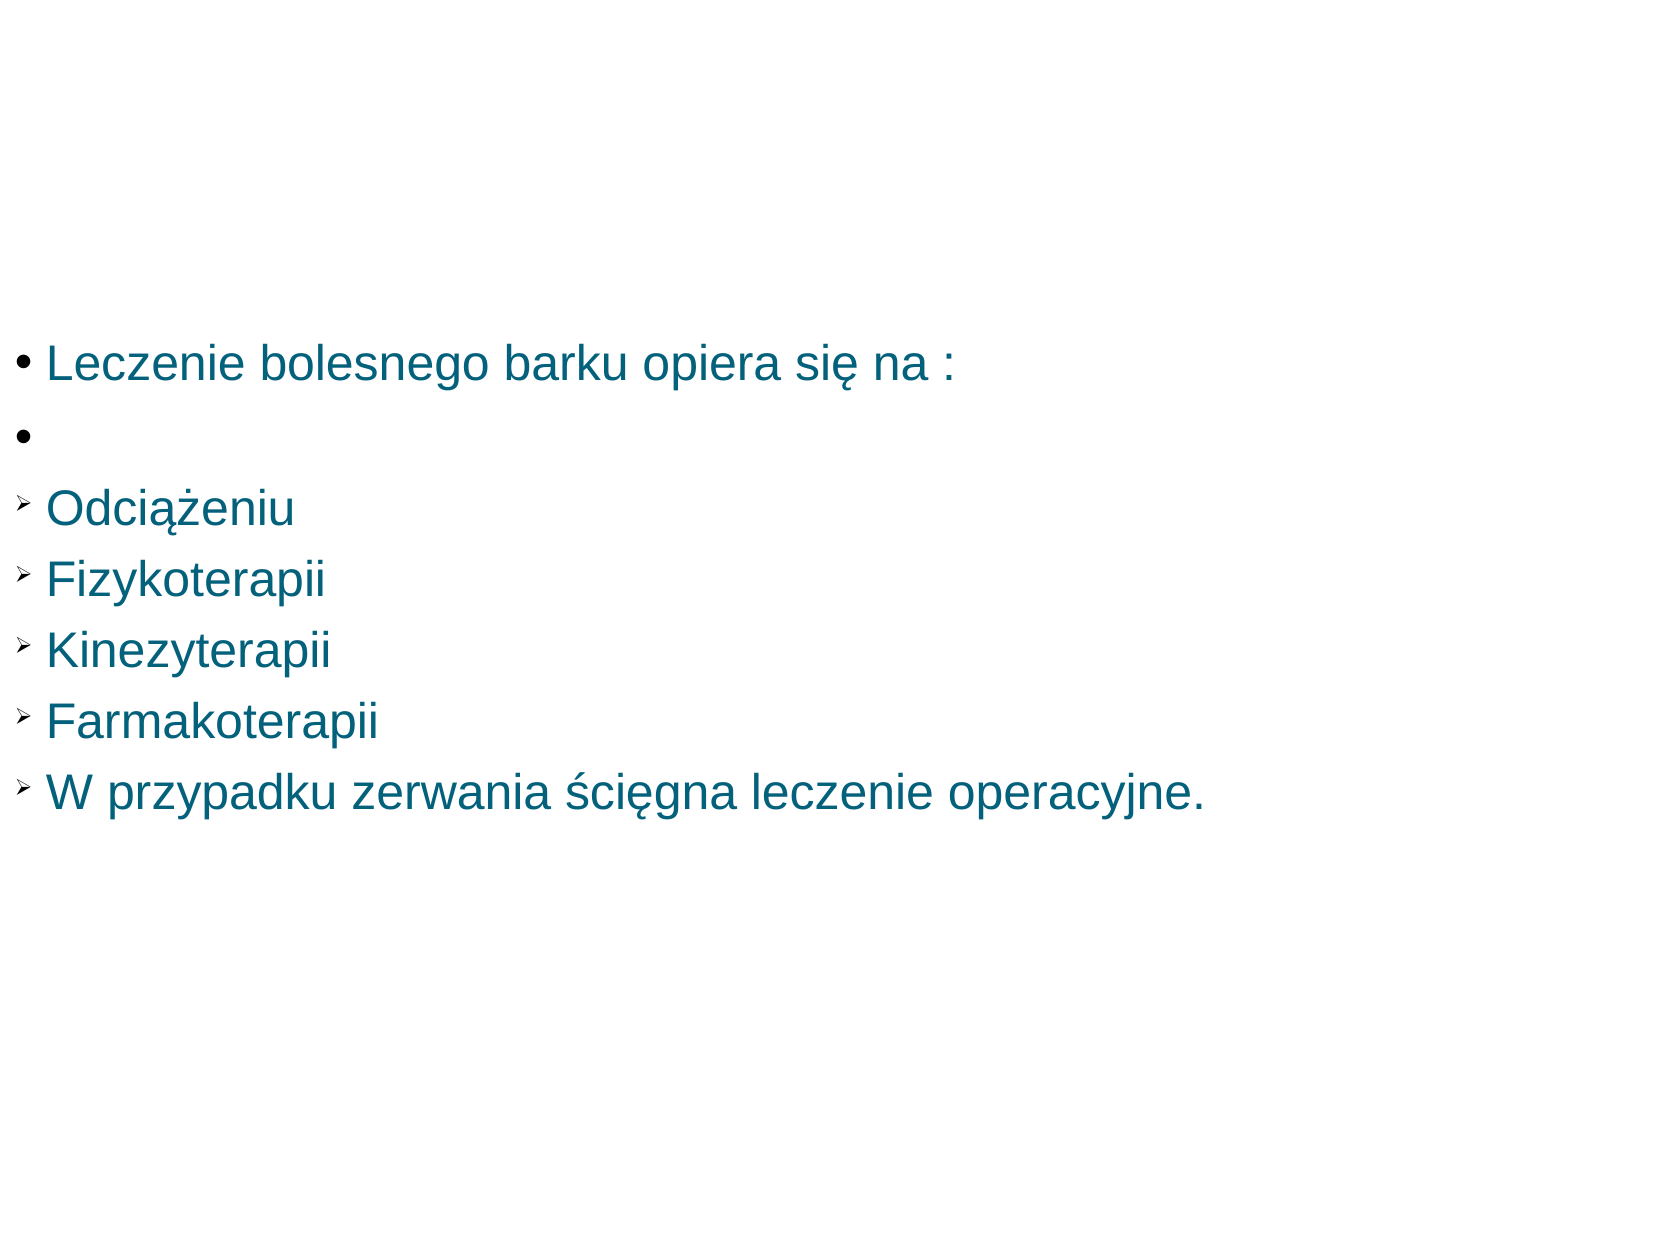

# Leczenie bolesnego barku opiera się na :
Odciążeniu
Fizykoterapii
Kinezyterapii
Farmakoterapii
W przypadku zerwania ścięgna leczenie operacyjne.